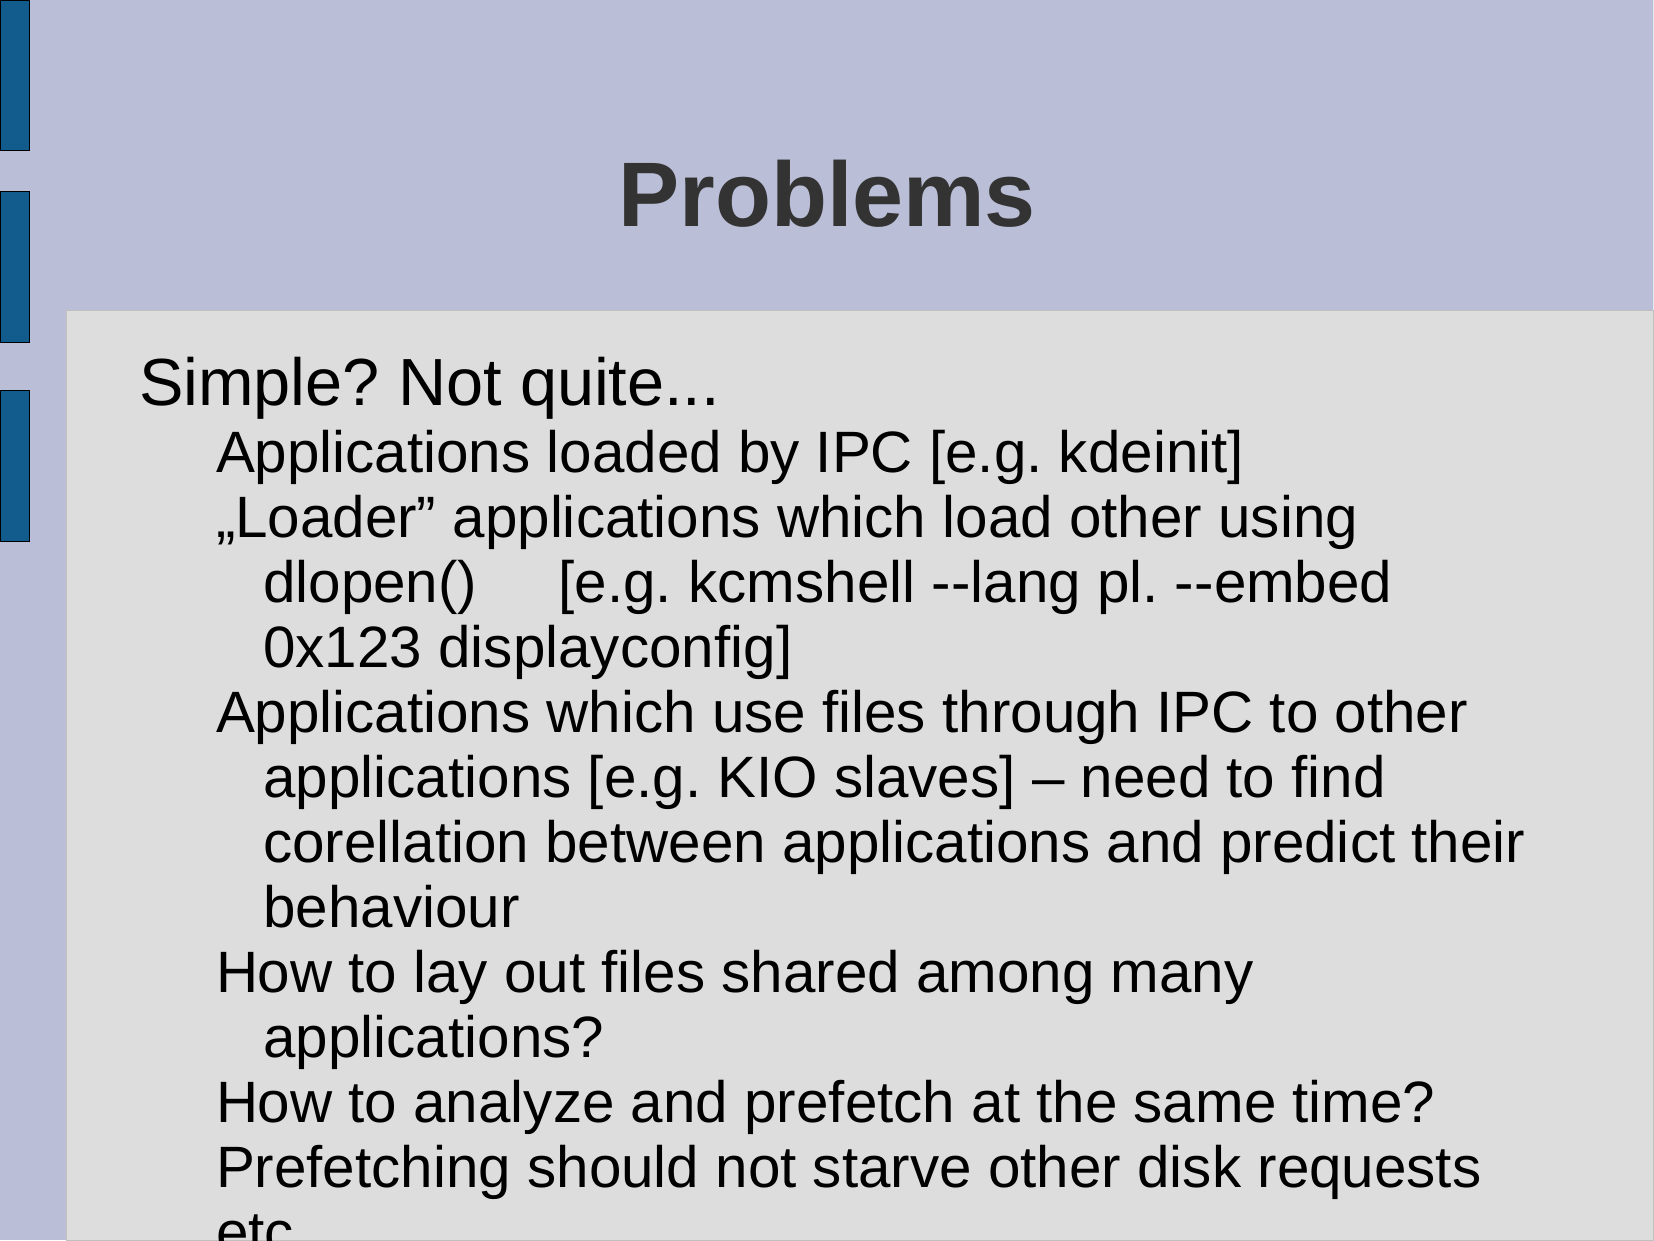

# Problems
Simple? Not quite...
Applications loaded by IPC [e.g. kdeinit]
„Loader” applications which load other using dlopen() [e.g. kcmshell --lang pl. --embed 0x123 displayconfig]
Applications which use files through IPC to other applications [e.g. KIO slaves] – need to find corellation between applications and predict their behaviour
How to lay out files shared among many applications?
How to analyze and prefetch at the same time?
Prefetching should not starve other disk requests
etc.
IPC == Interprocess Communication